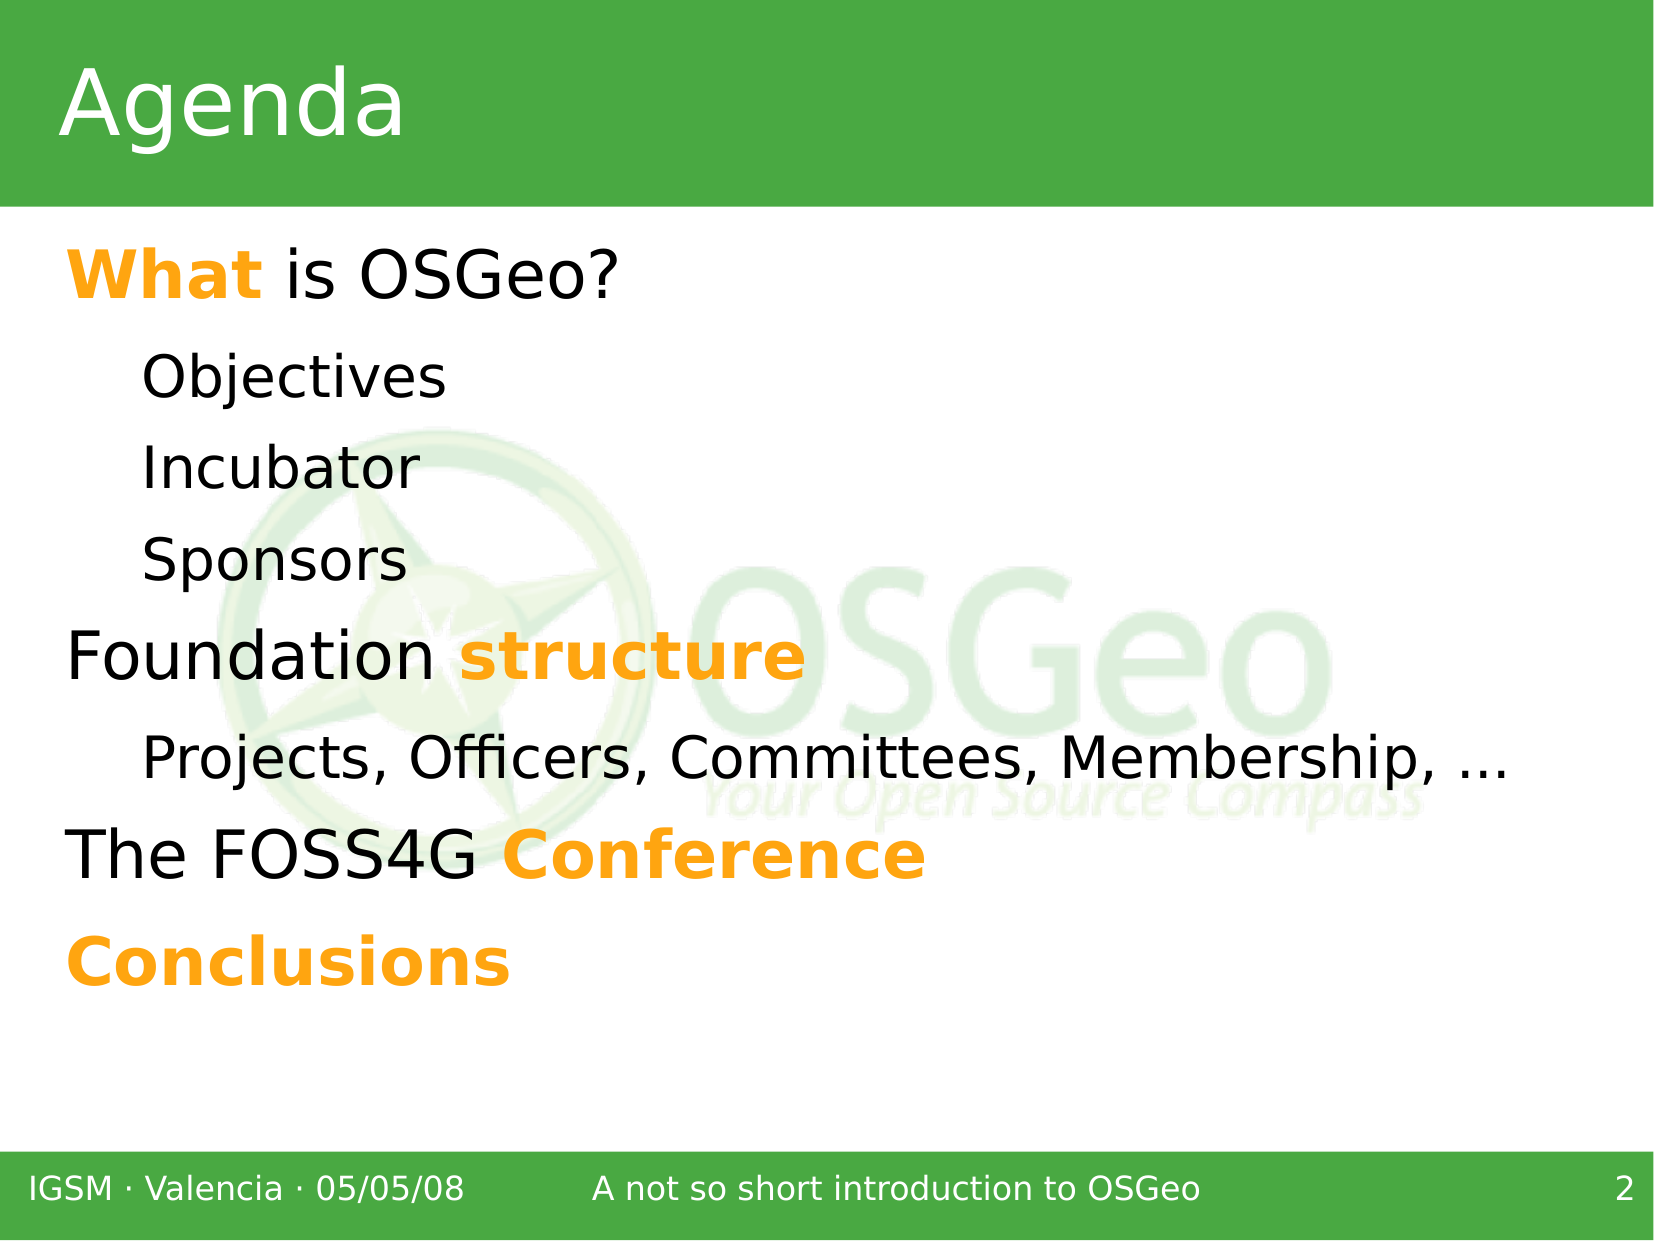

# Agenda
What is OSGeo?
Objectives
Incubator
Sponsors
Foundation structure
Projects, Officers, Committees, Membership, ...
The FOSS4G Conference
Conclusions
IGSM · Valencia · 05/05/08
A not so short introduction to OSGeo
2